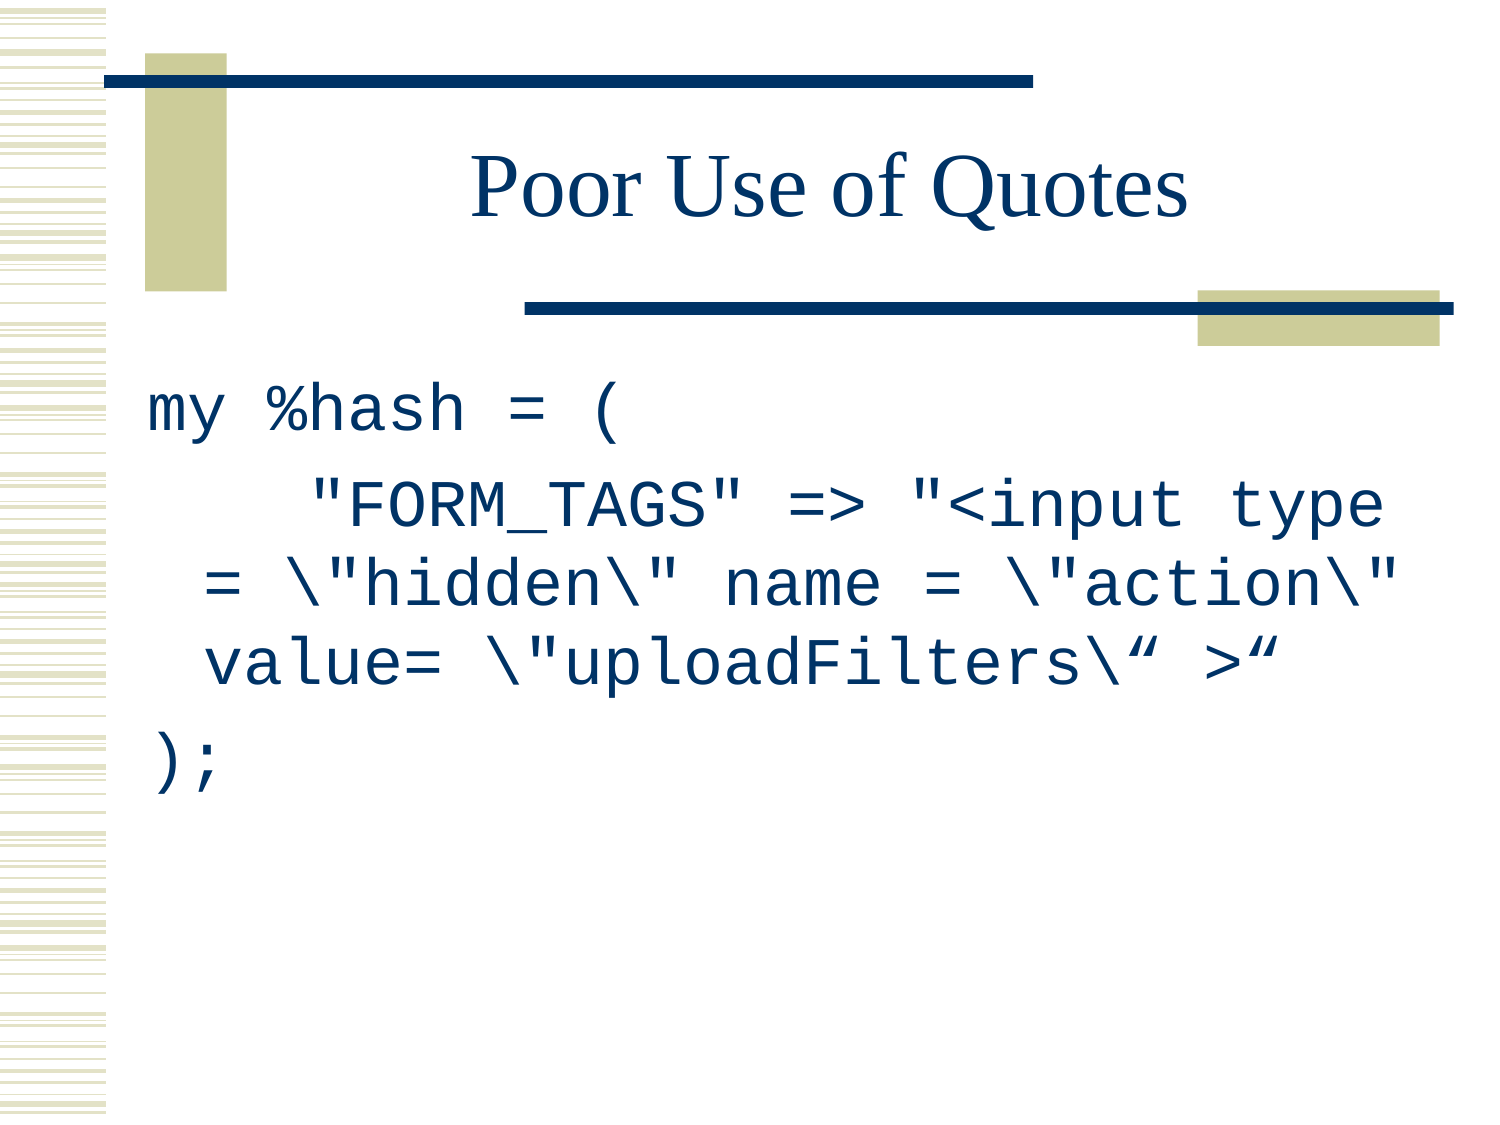

# Poor Use of Quotes
my %hash = (
 "FORM_TAGS" => "<input type = \"hidden\" name = \"action\" value= \"uploadFilters\“ >“
);